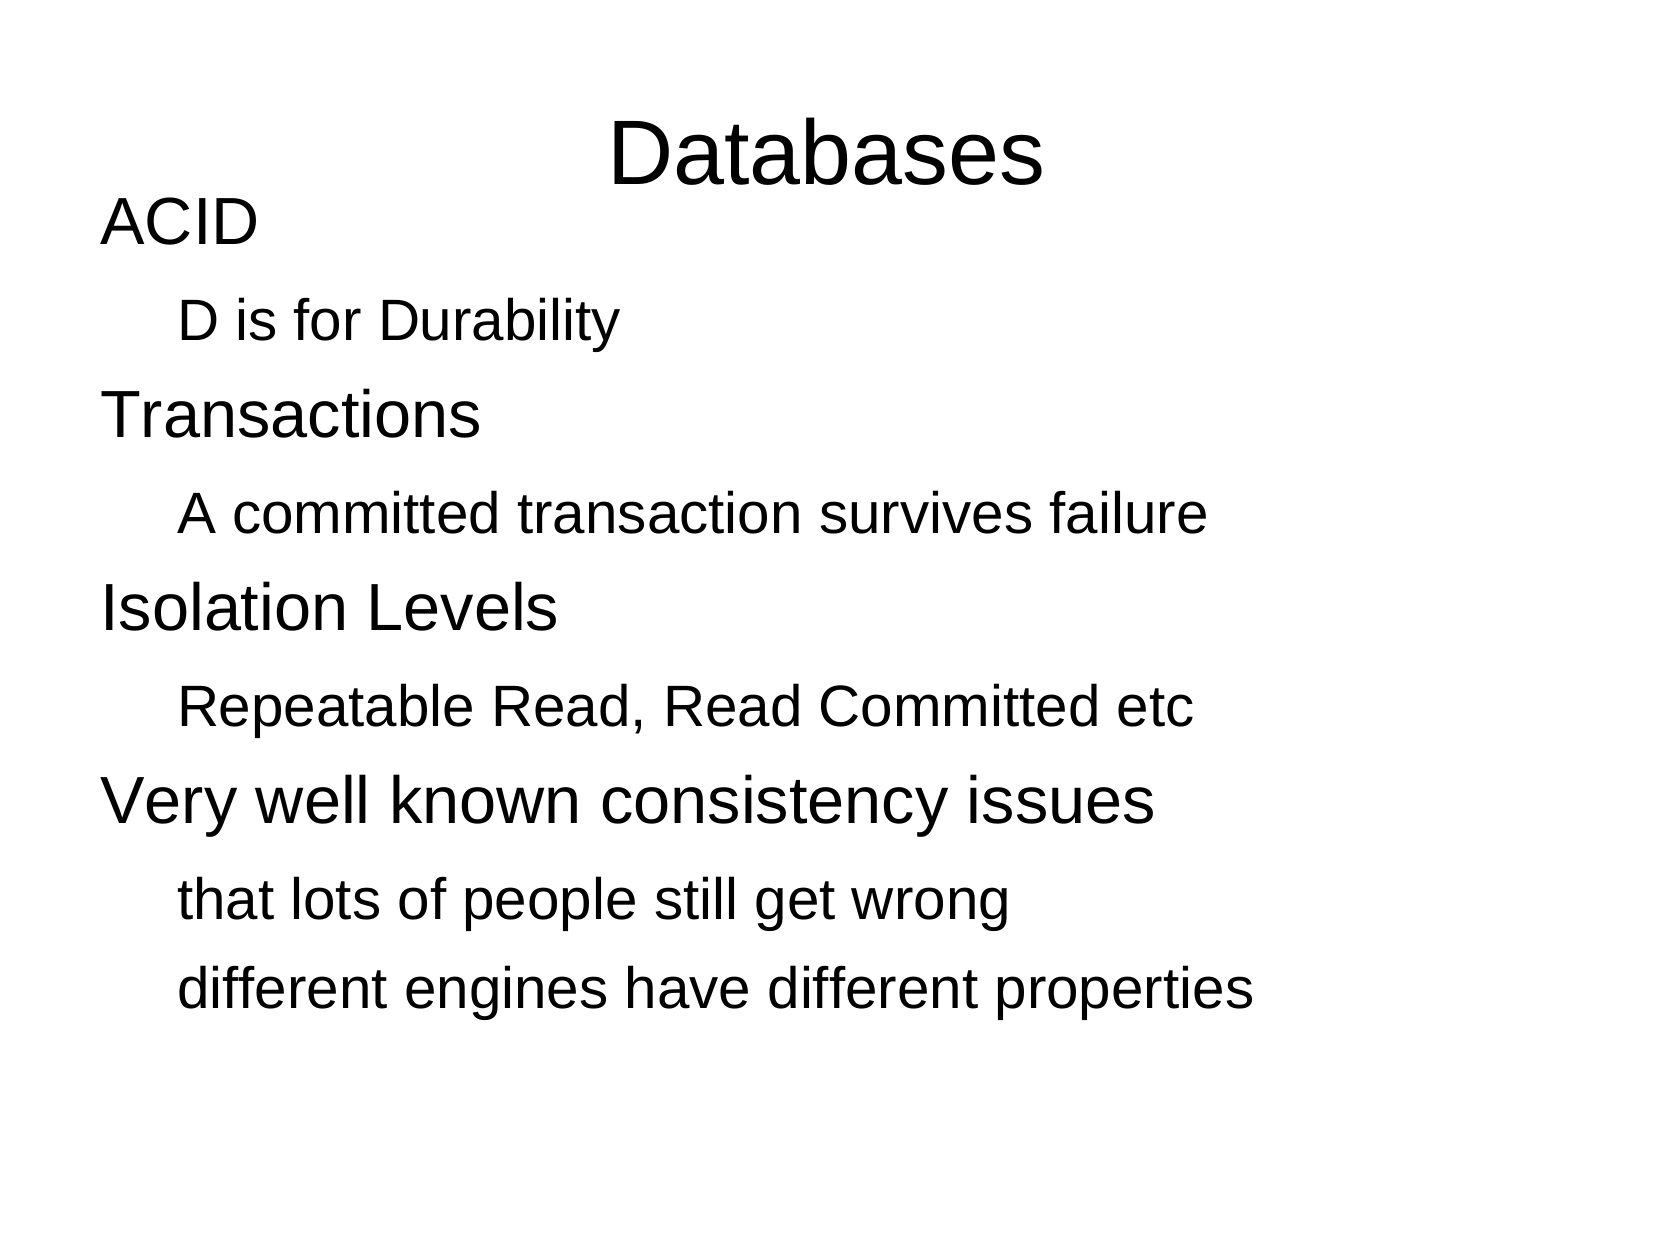

# Databases
ACID
D is for Durability
Transactions
A committed transaction survives failure
Isolation Levels
Repeatable Read, Read Committed etc
Very well known consistency issues
that lots of people still get wrong
different engines have different properties